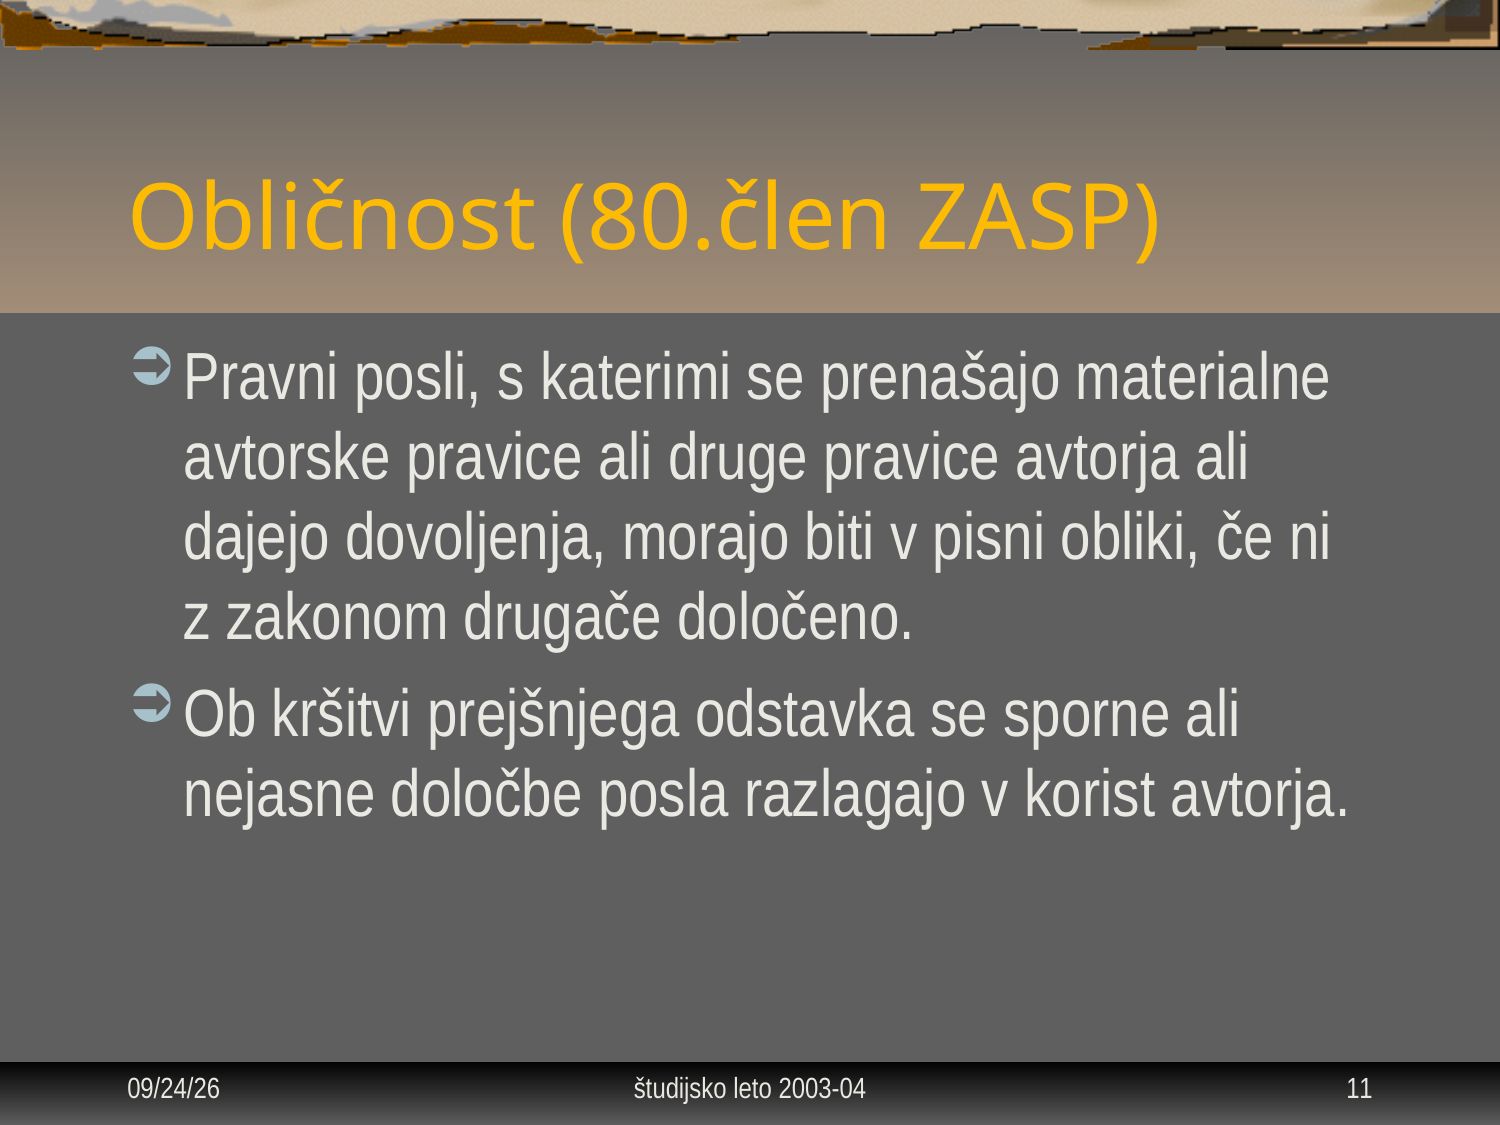

# Obličnost (80.člen ZASP)
Pravni posli, s katerimi se prenašajo materialne avtorske pravice ali druge pravice avtorja ali dajejo dovoljenja, morajo biti v pisni obliki, če ni z zakonom drugače določeno.
Ob kršitvi prejšnjega odstavka se sporne ali nejasne določbe posla razlagajo v korist avtorja.
študijsko leto 2003-04